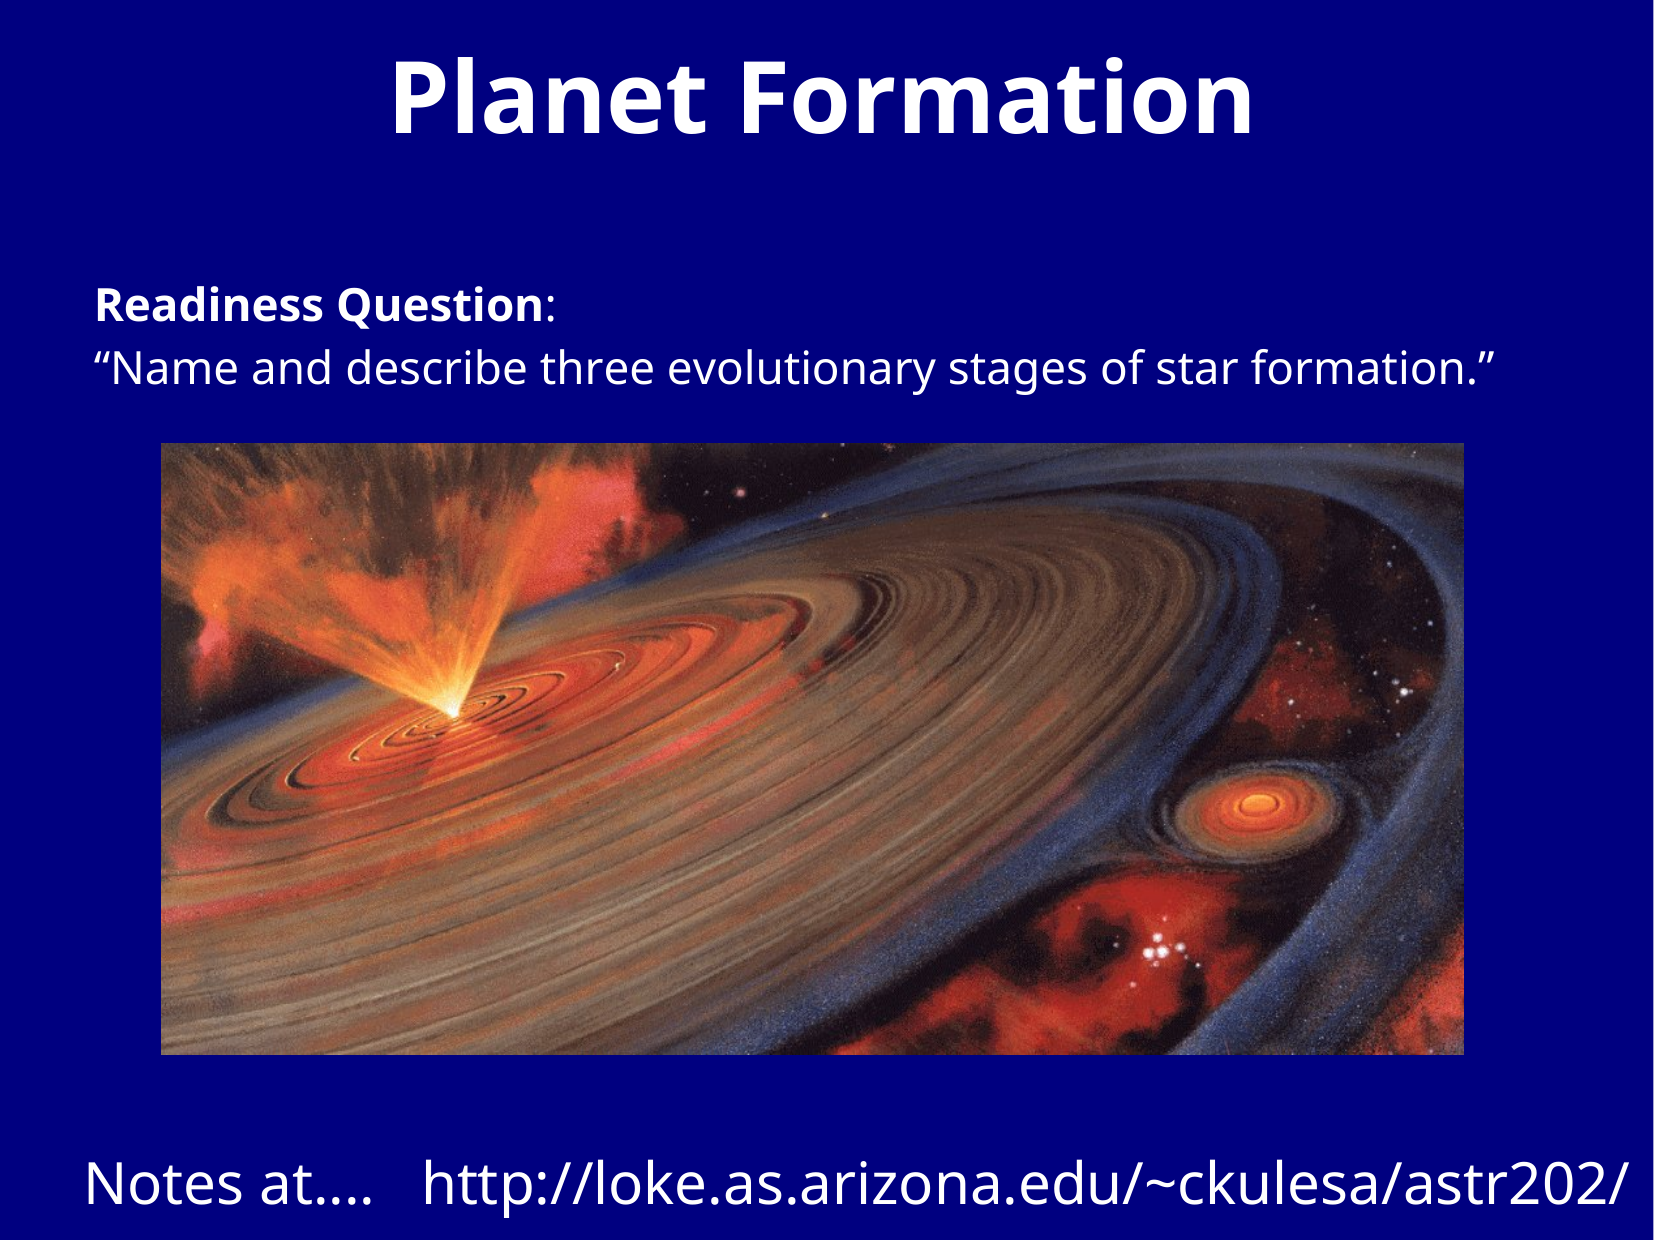

# Planet Formation
Readiness Question:
“Name and describe three evolutionary stages of star formation.”
Notes at.... http://loke.as.arizona.edu/~ckulesa/astr202/